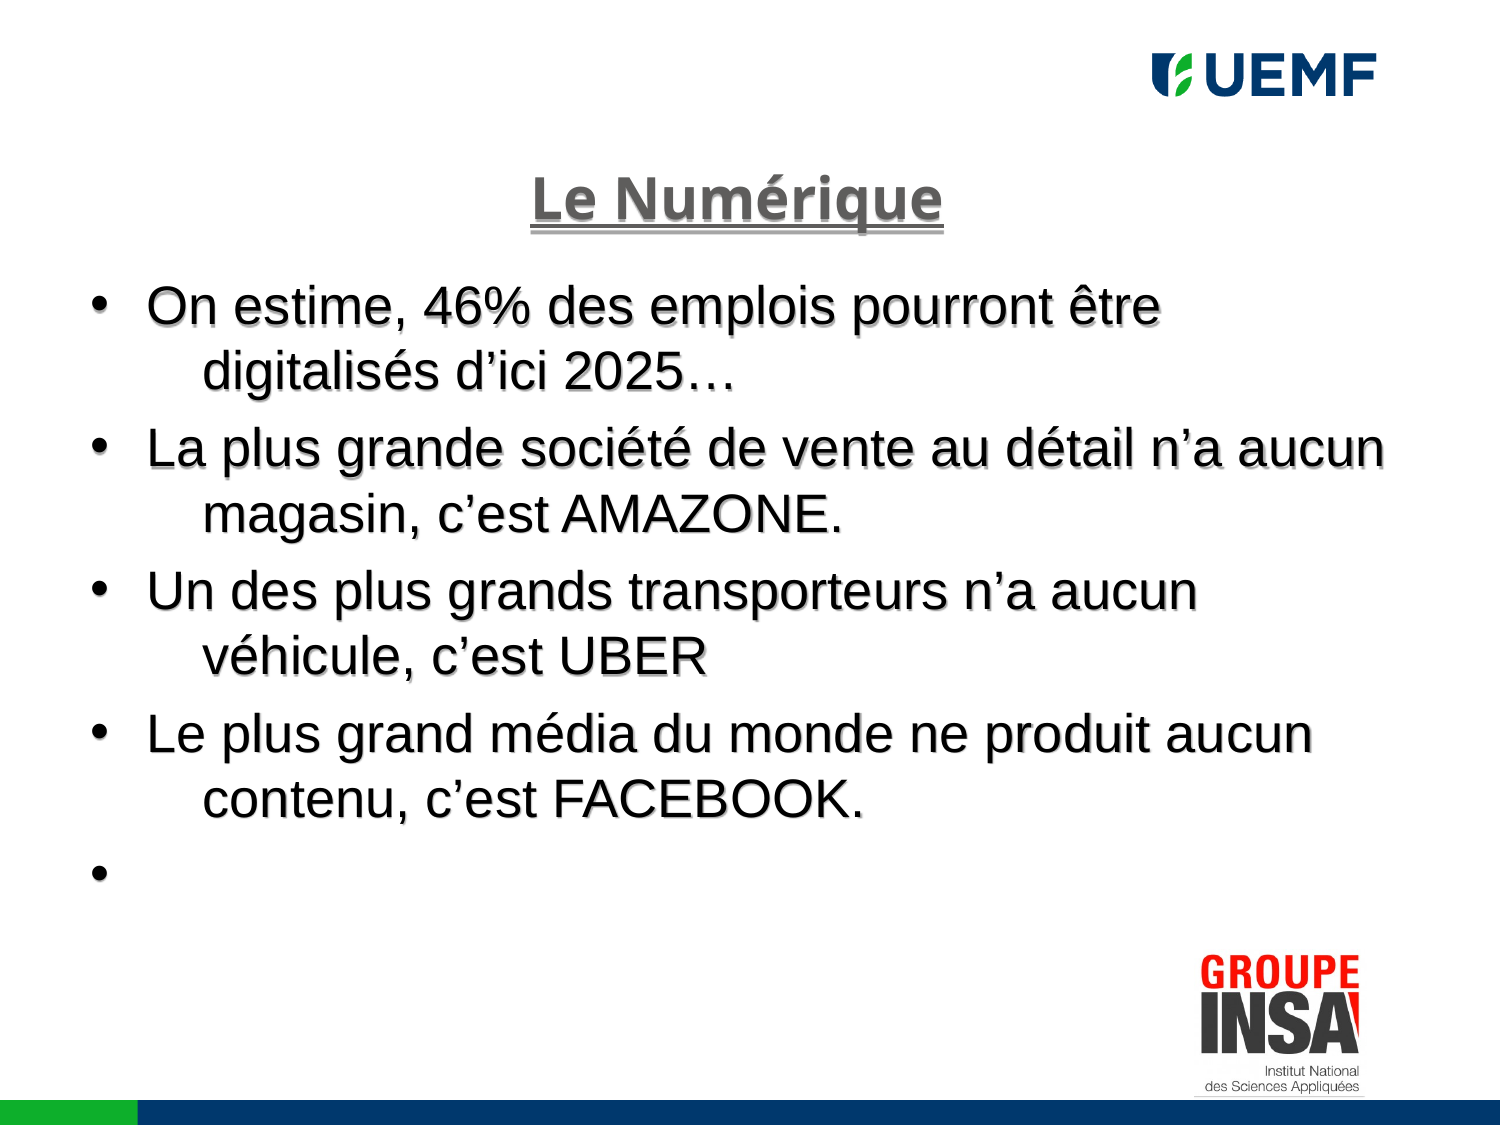

# Le Numérique
On estime, 46% des emplois pourront être digitalisés d’ici 2025…
La plus grande société de vente au détail n’a aucun magasin, c’est AMAZONE.
Un des plus grands transporteurs n’a aucun véhicule, c’est UBER
Le plus grand média du monde ne produit aucun contenu, c’est FACEBOOK.